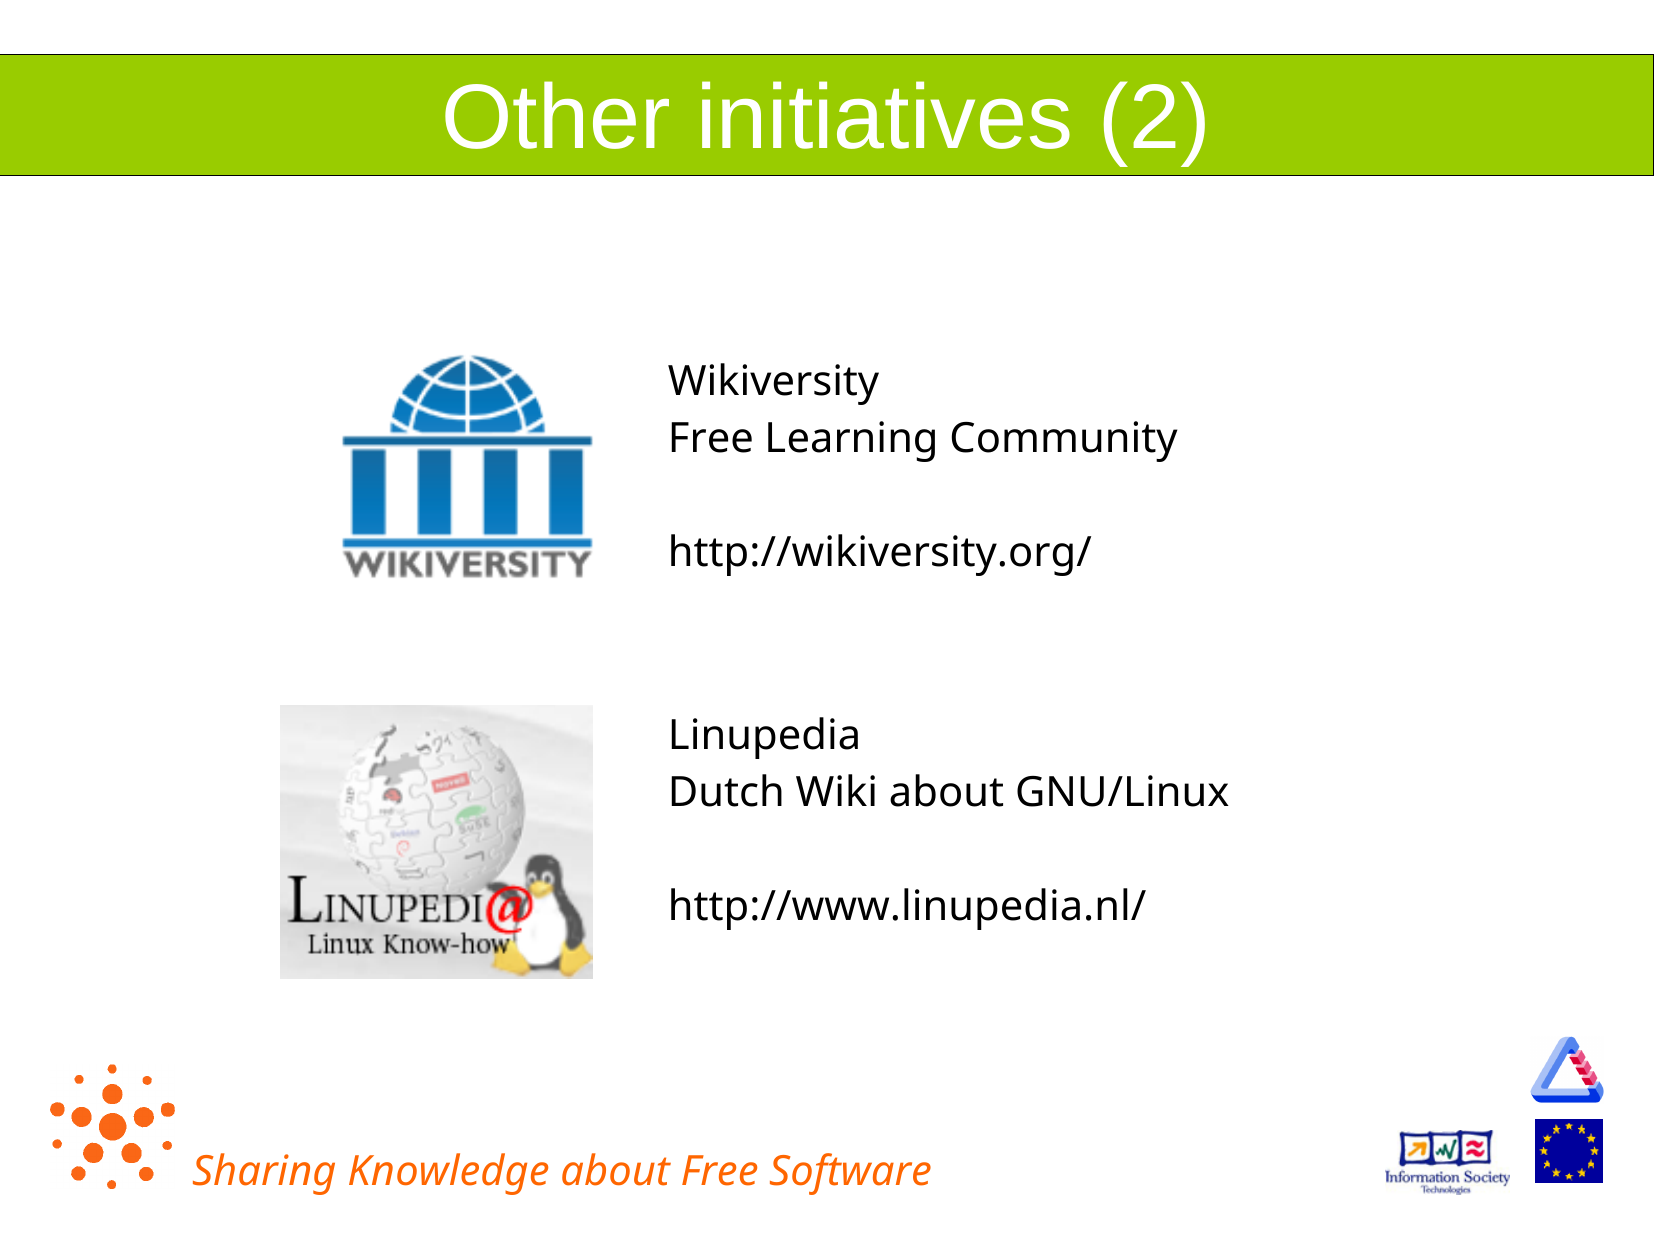

# Other initiatives (2)
Wikiversity
Free Learning Community
http://wikiversity.org/
Linupedia
Dutch Wiki about GNU/Linux
http://www.linupedia.nl/